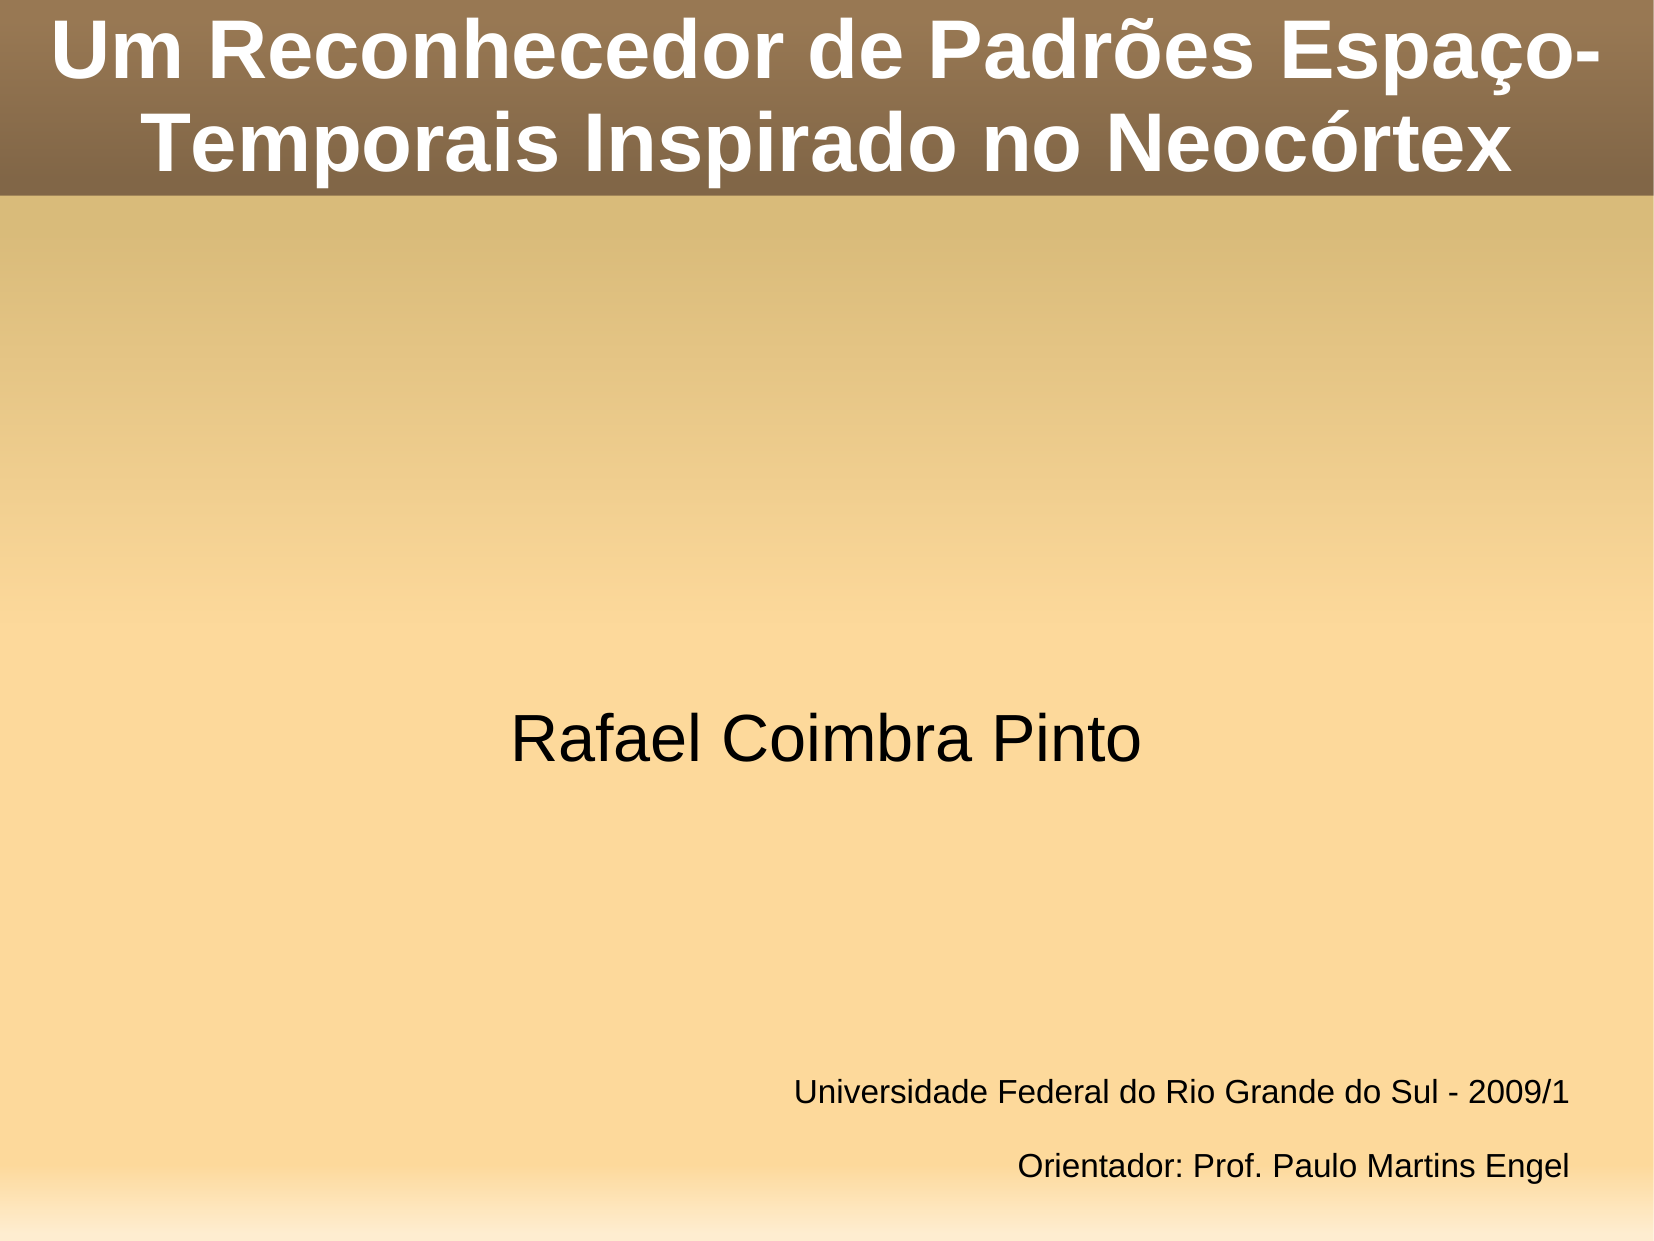

# Um Reconhecedor de Padrões Espaço-Temporais Inspirado no Neocórtex
Rafael Coimbra Pinto
Universidade Federal do Rio Grande do Sul - 2009/1
Orientador: Prof. Paulo Martins Engel